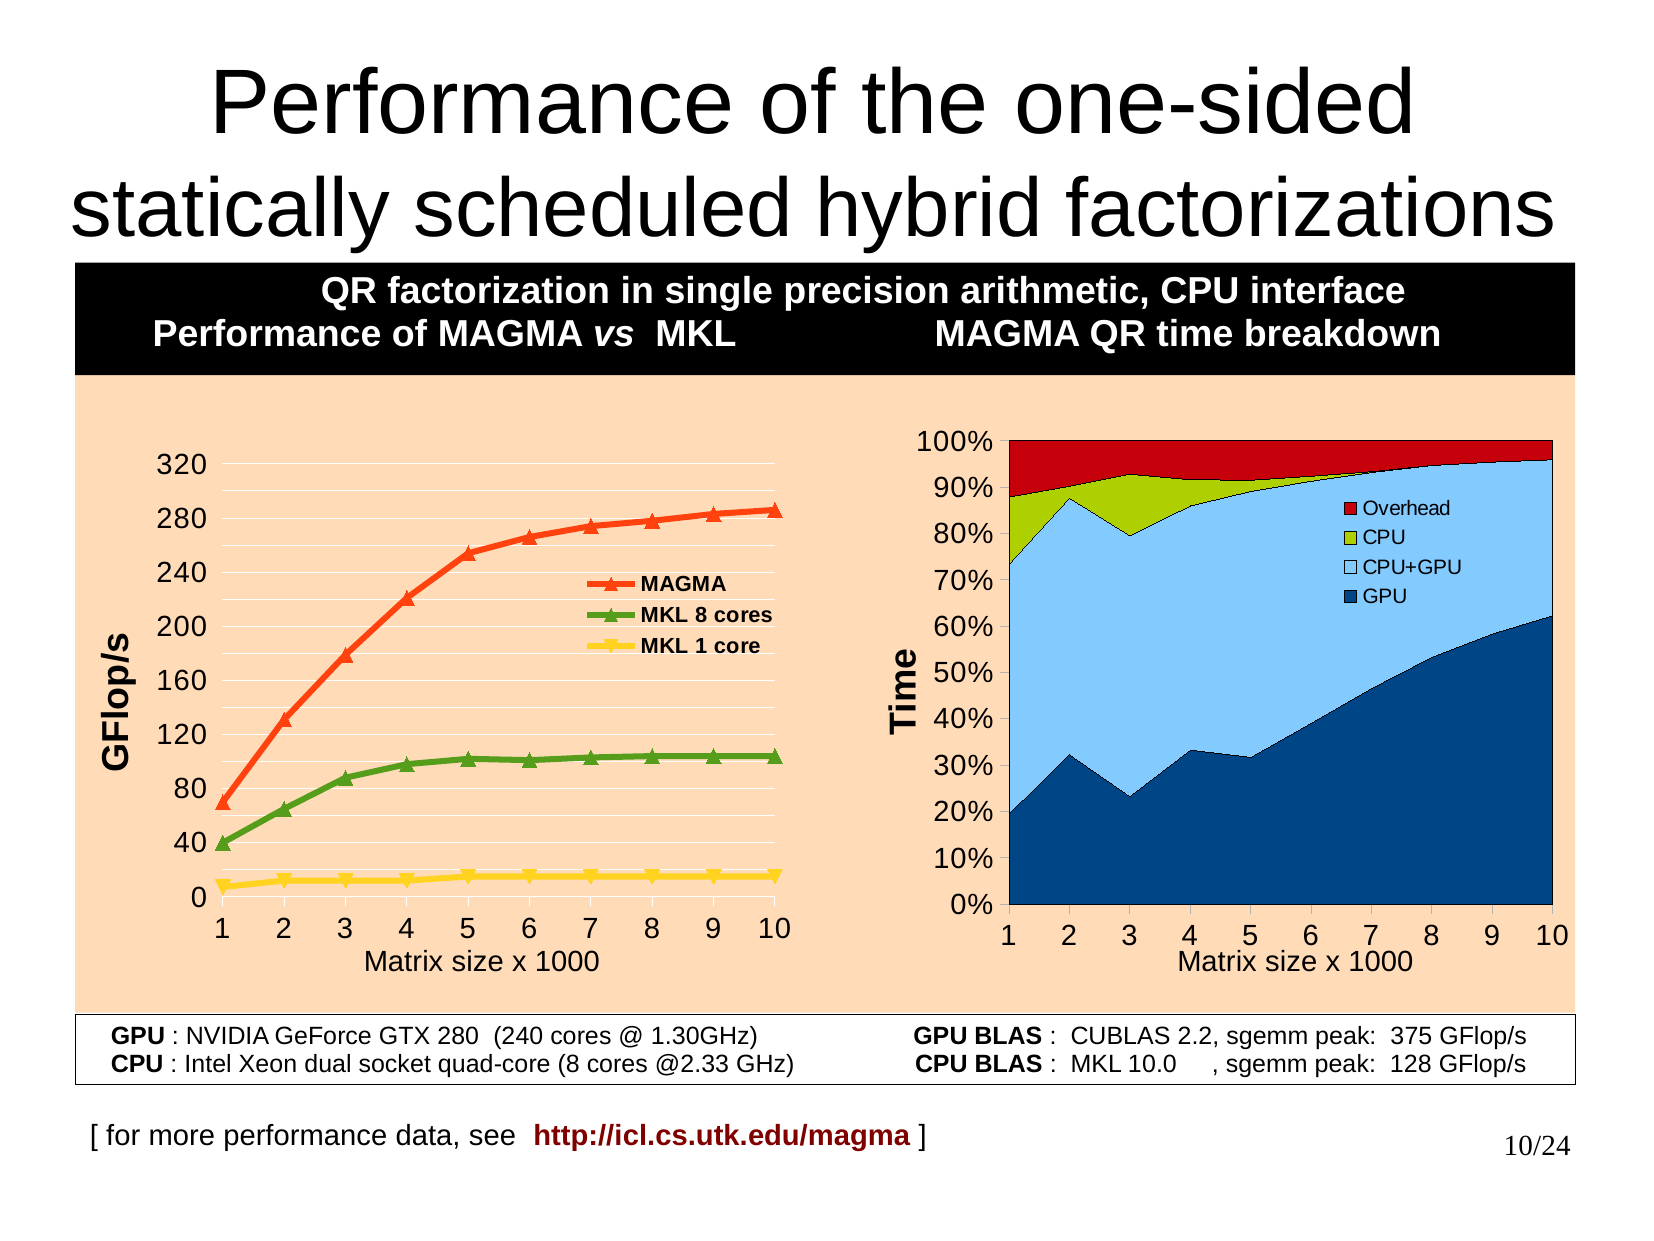

# Performance of the one-sided statically scheduled hybrid factorizations
 QR factorization in single precision arithmetic, CPU interface
 Performance of MAGMA vs MKL MAGMA QR time breakdown
### Chart
| Category | MAGMA | MKL 8 cores | MKL 1 core |
|---|---|---|---|
| 1 | 70.0 | 40.0 | 7.24 |
| 2 | 131.0 | 65.0 | 12.0 |
| 3 | 179.0 | 88.0 | 12.0 |
| 4 | 221.0 | 98.0 | 12.0 |
| 5 | 254.0 | 102.0 | 15.0 |
| 6 | 266.0 | 101.0 | 15.0 |
| 7 | 274.0 | 103.0 | 15.0 |
| 8 | 278.0 | 104.0 | 15.0 |
| 9 | 283.0 | 104.0 | 15.0 |
| 10 | 286.0 | 104.0 | 15.0 |
### Chart
| Category | GPU | CPU+GPU | CPU | Overhead |
|---|---|---|---|---|
| 1 | 4.01 | 11.06 | 2.98 | 2.49 |
| 2 | 28.35 | 48.57 | 2.23 | 8.6 |
| 3 | 50.13 | 121.17 | 28.56 | 15.47 |
| 4 | 131.49 | 208.4 | 22.34 | 33.2 |
| 5 | 229.51 | 416.01 | 17.54 | 61.55 |
| 6 | 428.23 | 572.82 | 11.99 | 83.64 |
| 7 | 794.59 | 795.29 | 2.65 | 113.73 |
| 8 | 1336.32 | 1037.75 | 0.0 | 133.04 |
| 9 | 2062.39 | 1312.29 | 0.0 | 162.0 |
| 10 | 3002.44 | 1622.26 | 0.0 | 196.11 |Time
GFlop/s
Matrix size x 1000
Matrix size x 1000
 GPU : NVIDIA GeForce GTX 280 (240 cores @ 1.30GHz) GPU BLAS : CUBLAS 2.2, sgemm peak: 375 GFlop/s
 CPU : Intel Xeon dual socket quad-core (8 cores @2.33 GHz) CPU BLAS : MKL 10.0 , sgemm peak: 128 GFlop/s
[ for more performance data, see http://icl.cs.utk.edu/magma ]
10